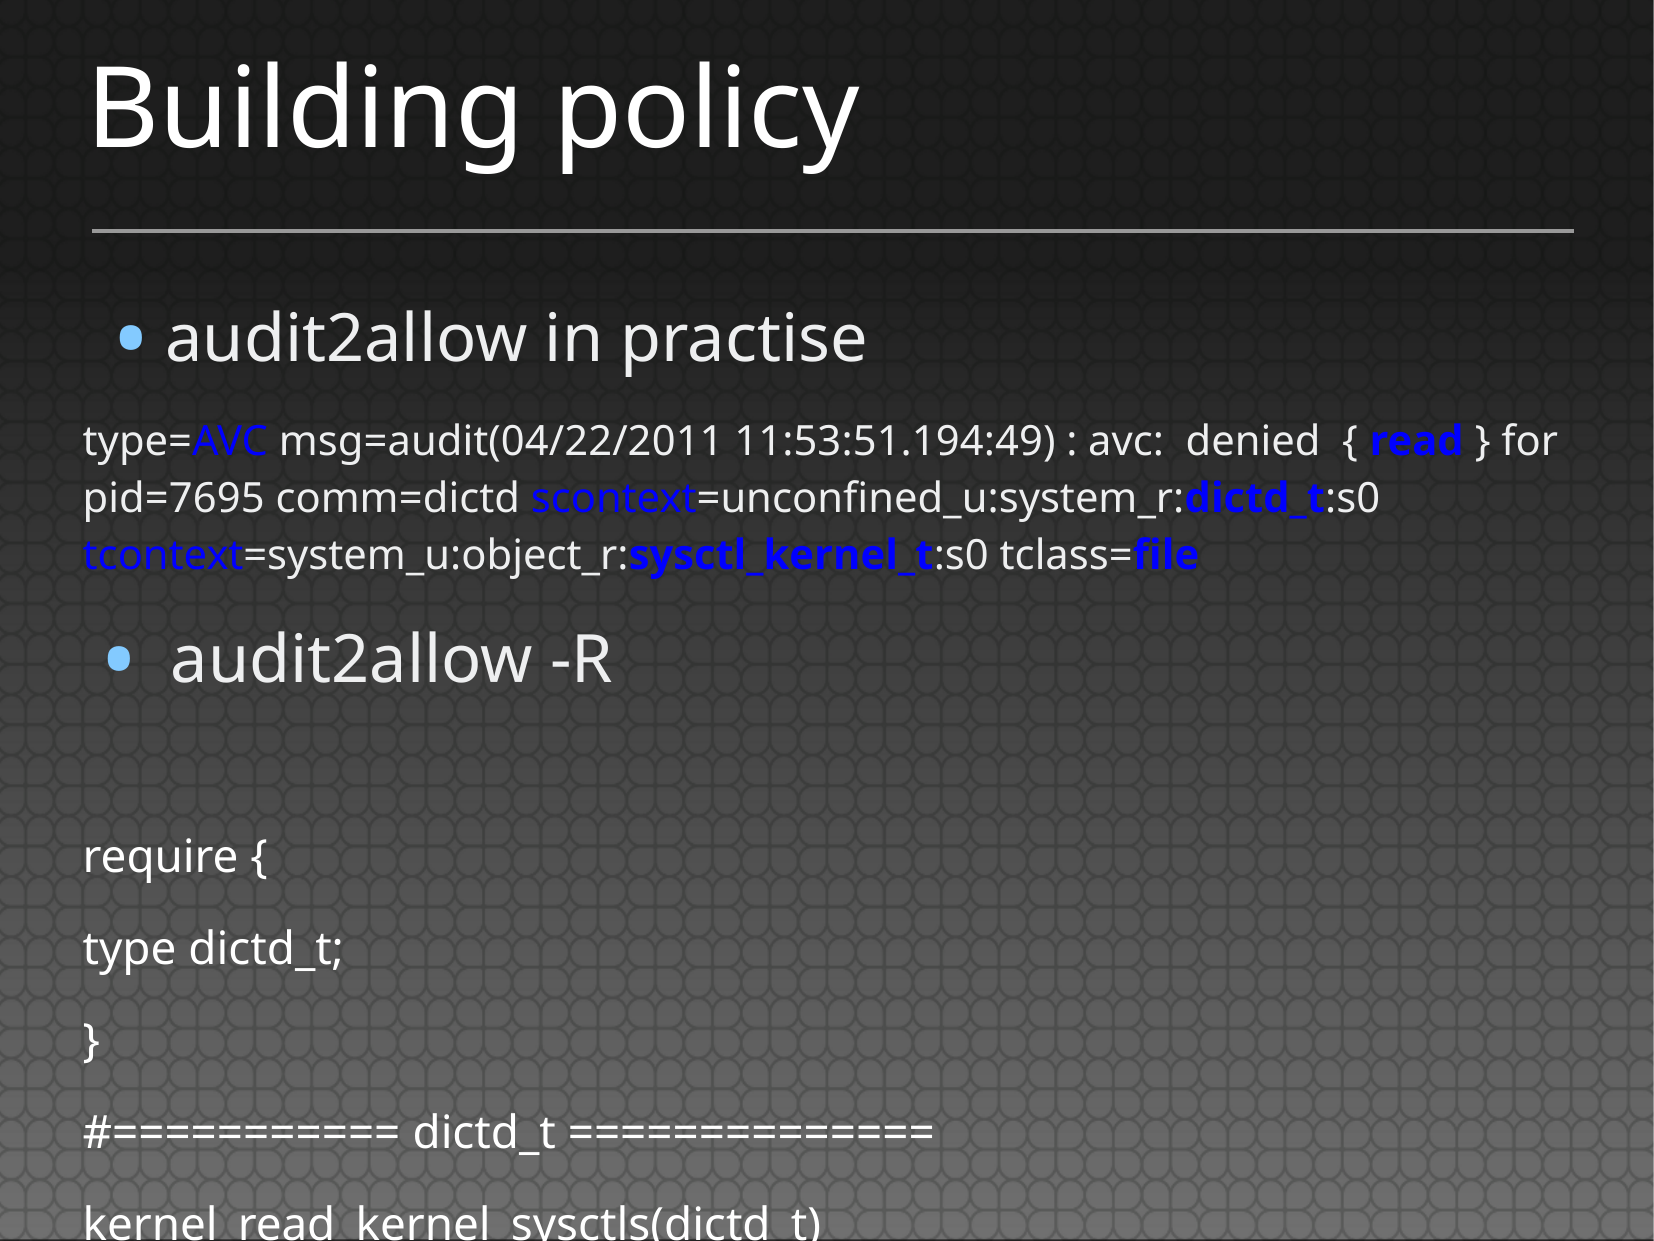

# Building policy
audit2allow in practise
type=AVC msg=audit(04/22/2011 11:53:51.194:49) : avc: denied { read } for pid=7695 comm=dictd scontext=unconfined_u:system_r:dictd_t:s0 tcontext=system_u:object_r:sysctl_kernel_t:s0 tclass=file
 audit2allow -R
require {
type dictd_t;
}
#=========== dictd_t ==============
kernel_read_kernel_sysctls(dictd_t)